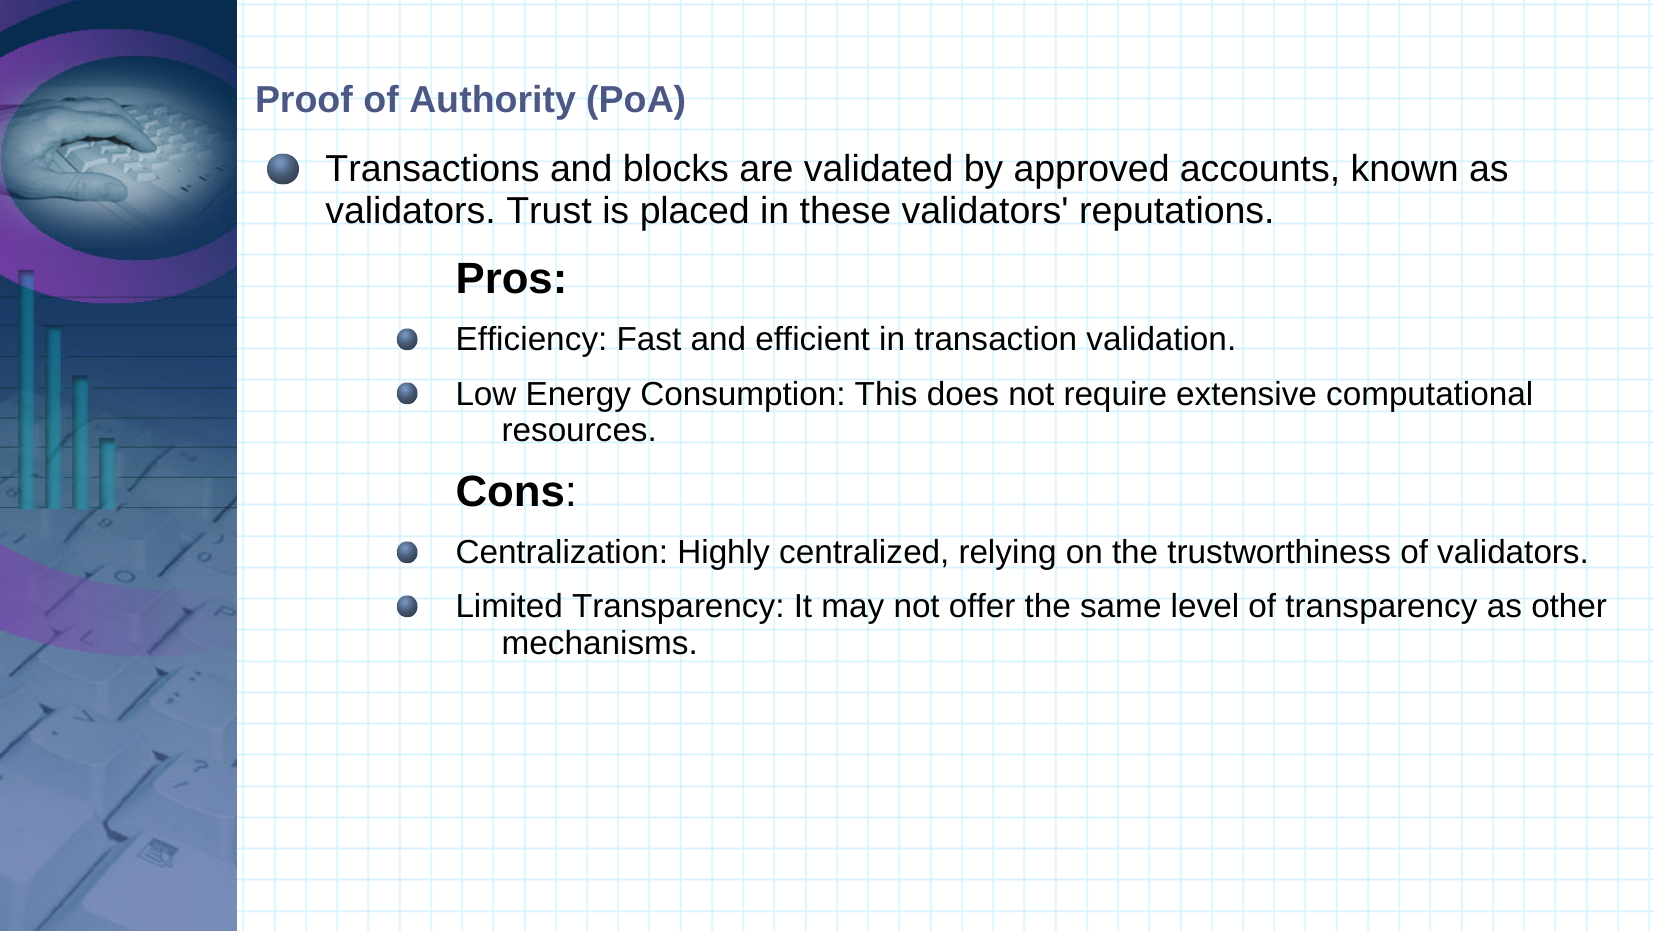

# Proof of Authority (PoA)
Transactions and blocks are validated by approved accounts, known as validators. Trust is placed in these validators' reputations.
Pros:
Efficiency: Fast and efficient in transaction validation.
Low Energy Consumption: This does not require extensive computational resources.
Cons:
Centralization: Highly centralized, relying on the trustworthiness of validators.
Limited Transparency: It may not offer the same level of transparency as other mechanisms.